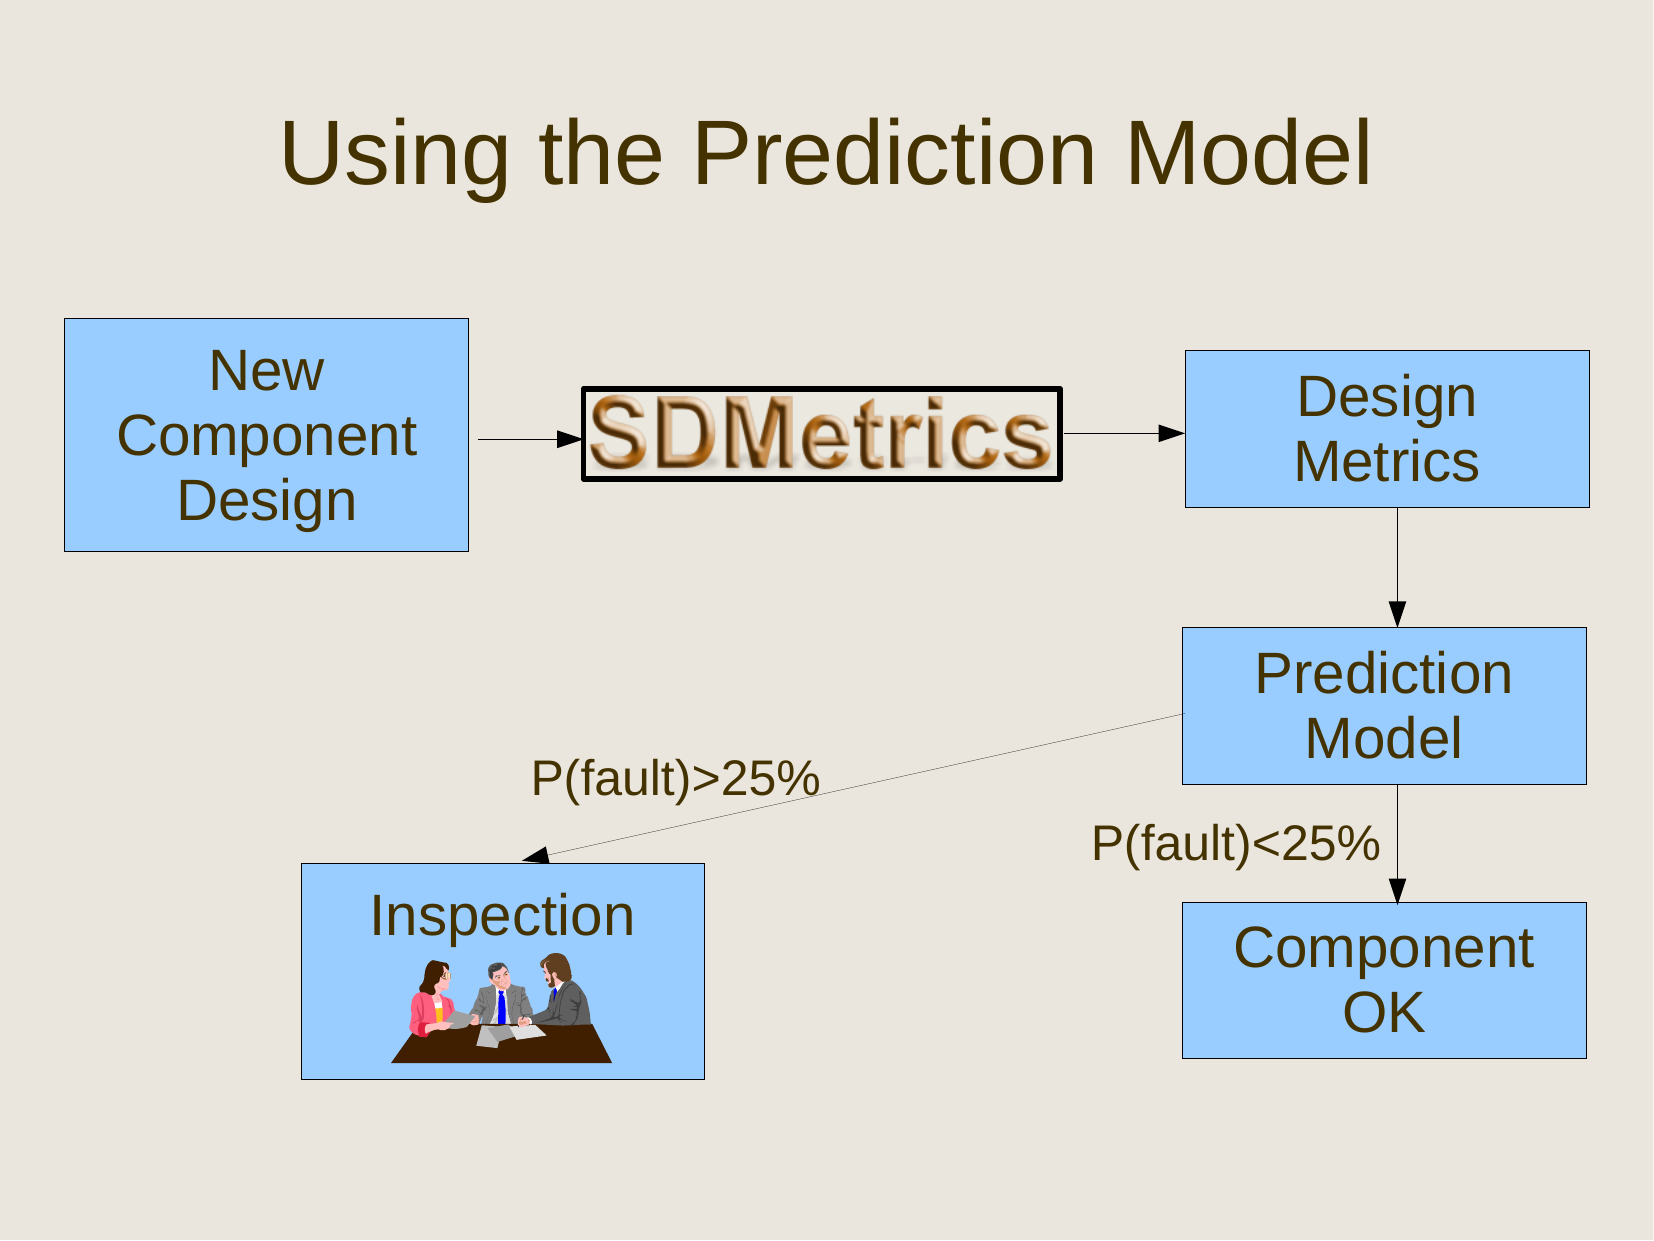

# Using the Prediction Model
New
Component
Design
Design
Metrics
Prediction
Model
P(fault)>25%
P(fault)<25%
Inspection
Component
OK